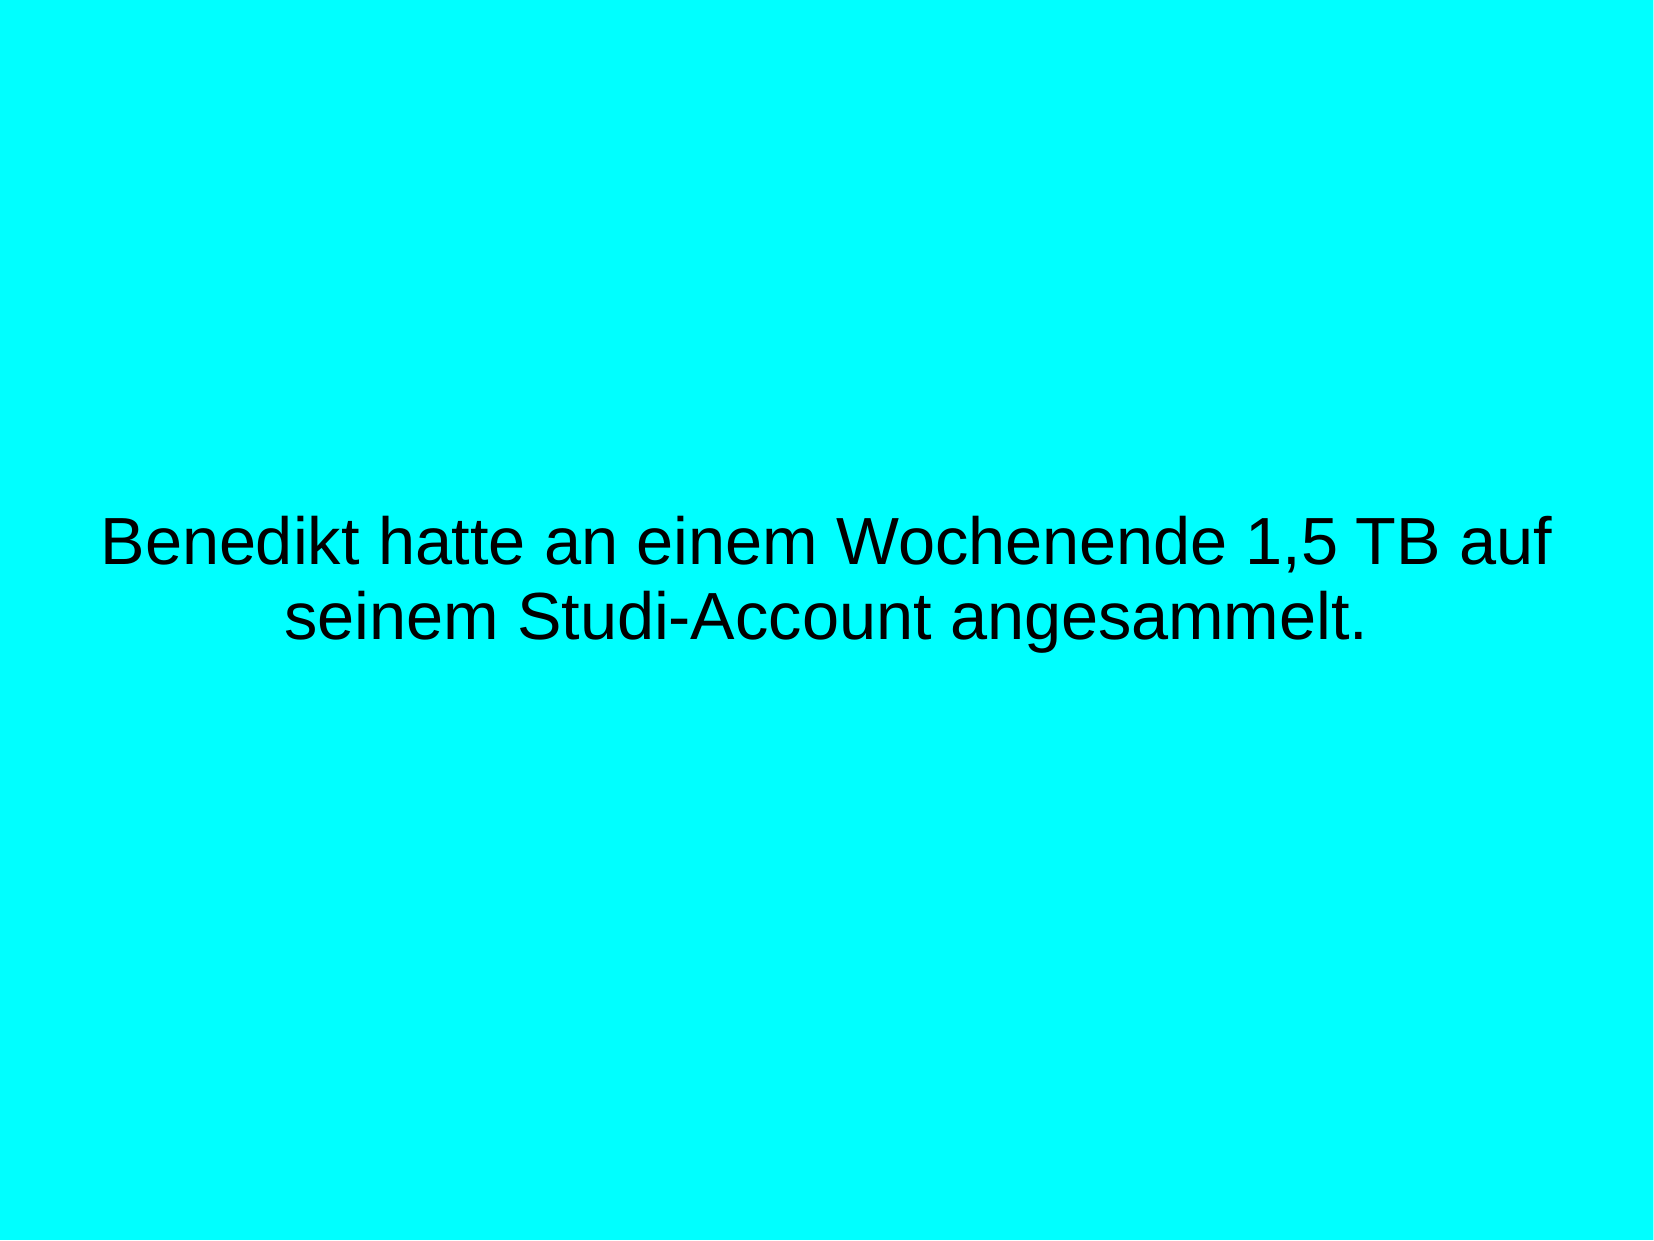

# Benedikt hatte an einem Wochenende 1,5 TB auf seinem Studi-Account angesammelt.